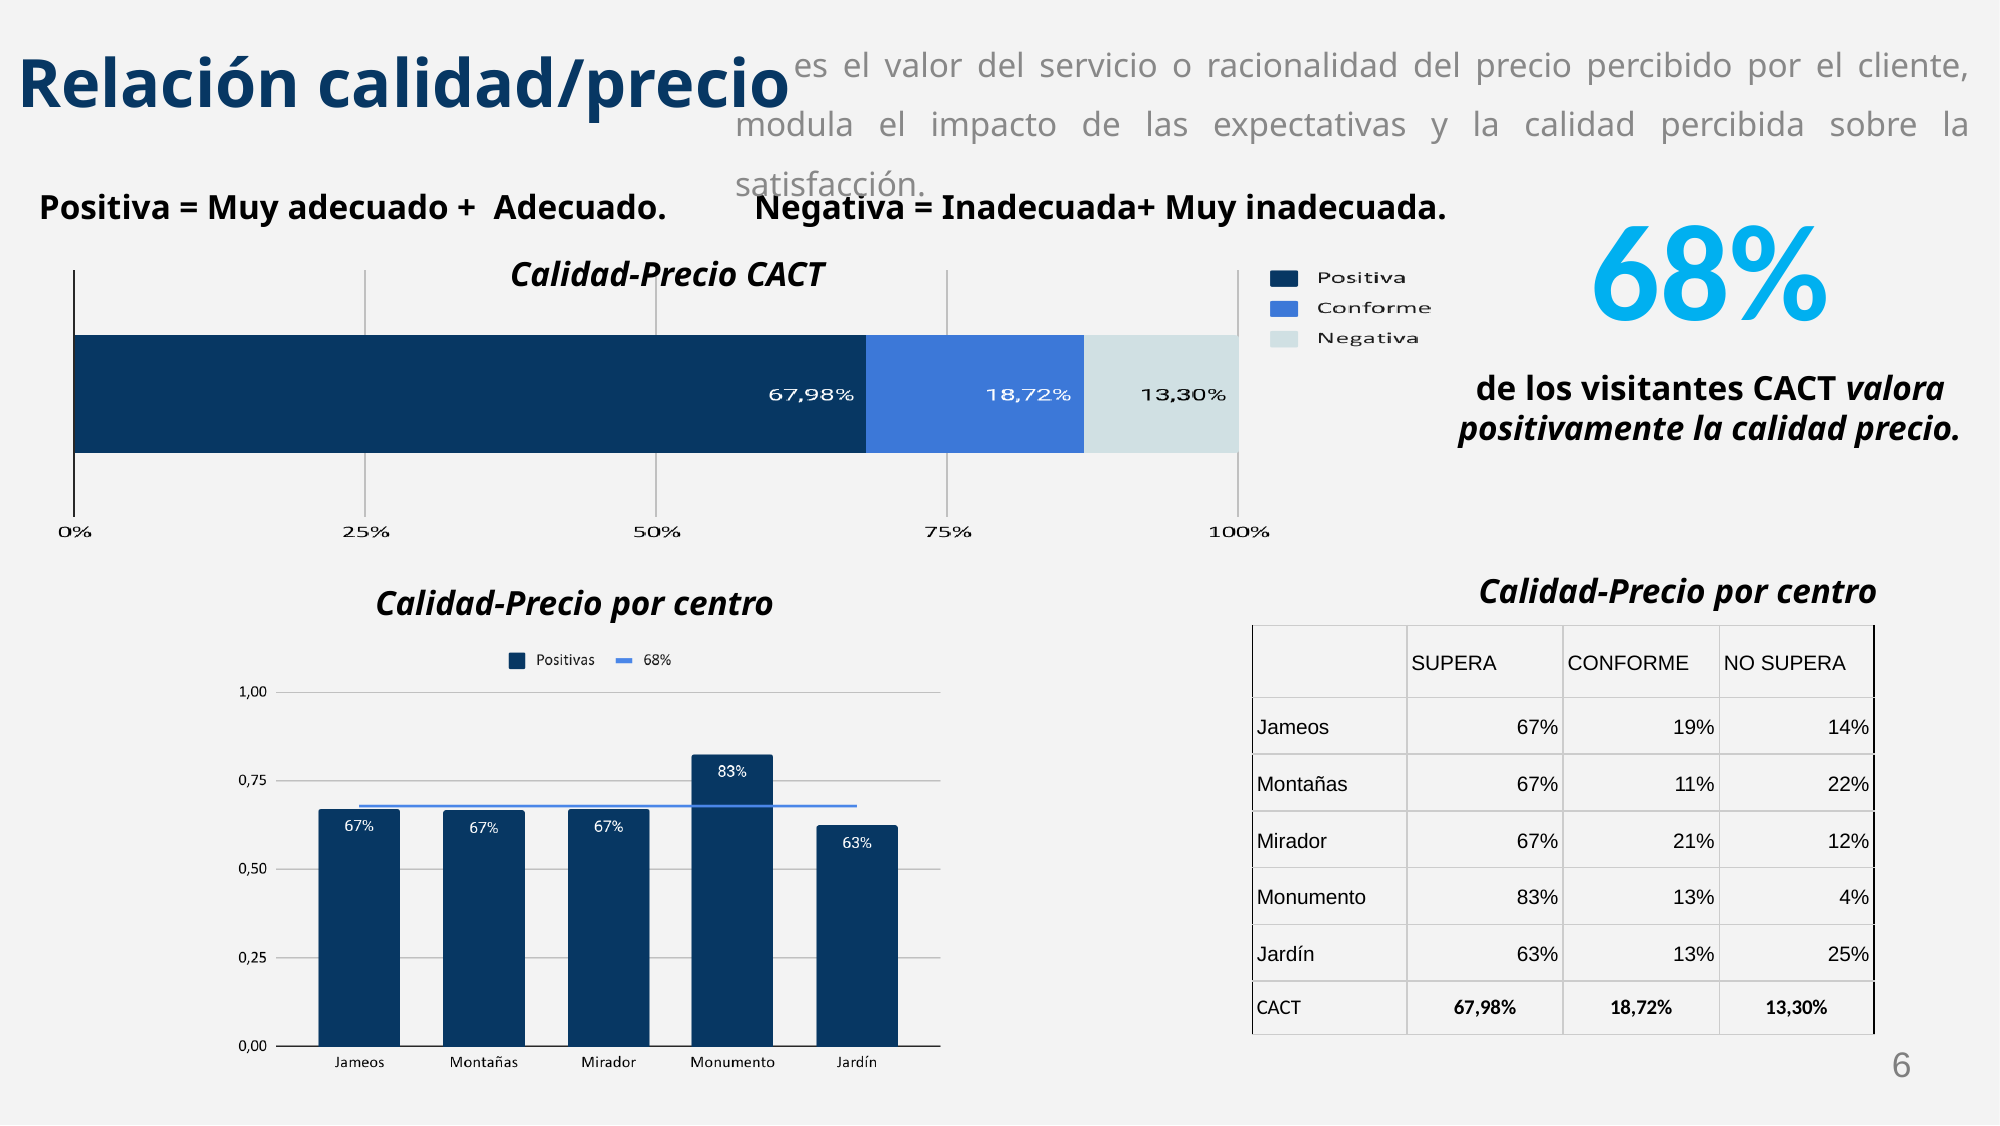

Relación calidad/precio
 es el valor del servicio o racionalidad del precio percibido por el cliente, modula el impacto de las expectativas y la calidad percibida sobre la satisfacción.
Positiva = Muy adecuado + Adecuado. Negativa = Inadecuada+ Muy inadecuada.
68%
de los visitantes CACT valora positivamente la calidad precio.
Calidad-Precio CACT
Calidad-Precio por centro
Calidad-Precio por centro
| | SUPERA | CONFORME | NO SUPERA |
| --- | --- | --- | --- |
| Jameos | 67% | 19% | 14% |
| Montañas | 67% | 11% | 22% |
| Mirador | 67% | 21% | 12% |
| Monumento | 83% | 13% | 4% |
| Jardín | 63% | 13% | 25% |
| CACT | 67,98% | 18,72% | 13,30% |